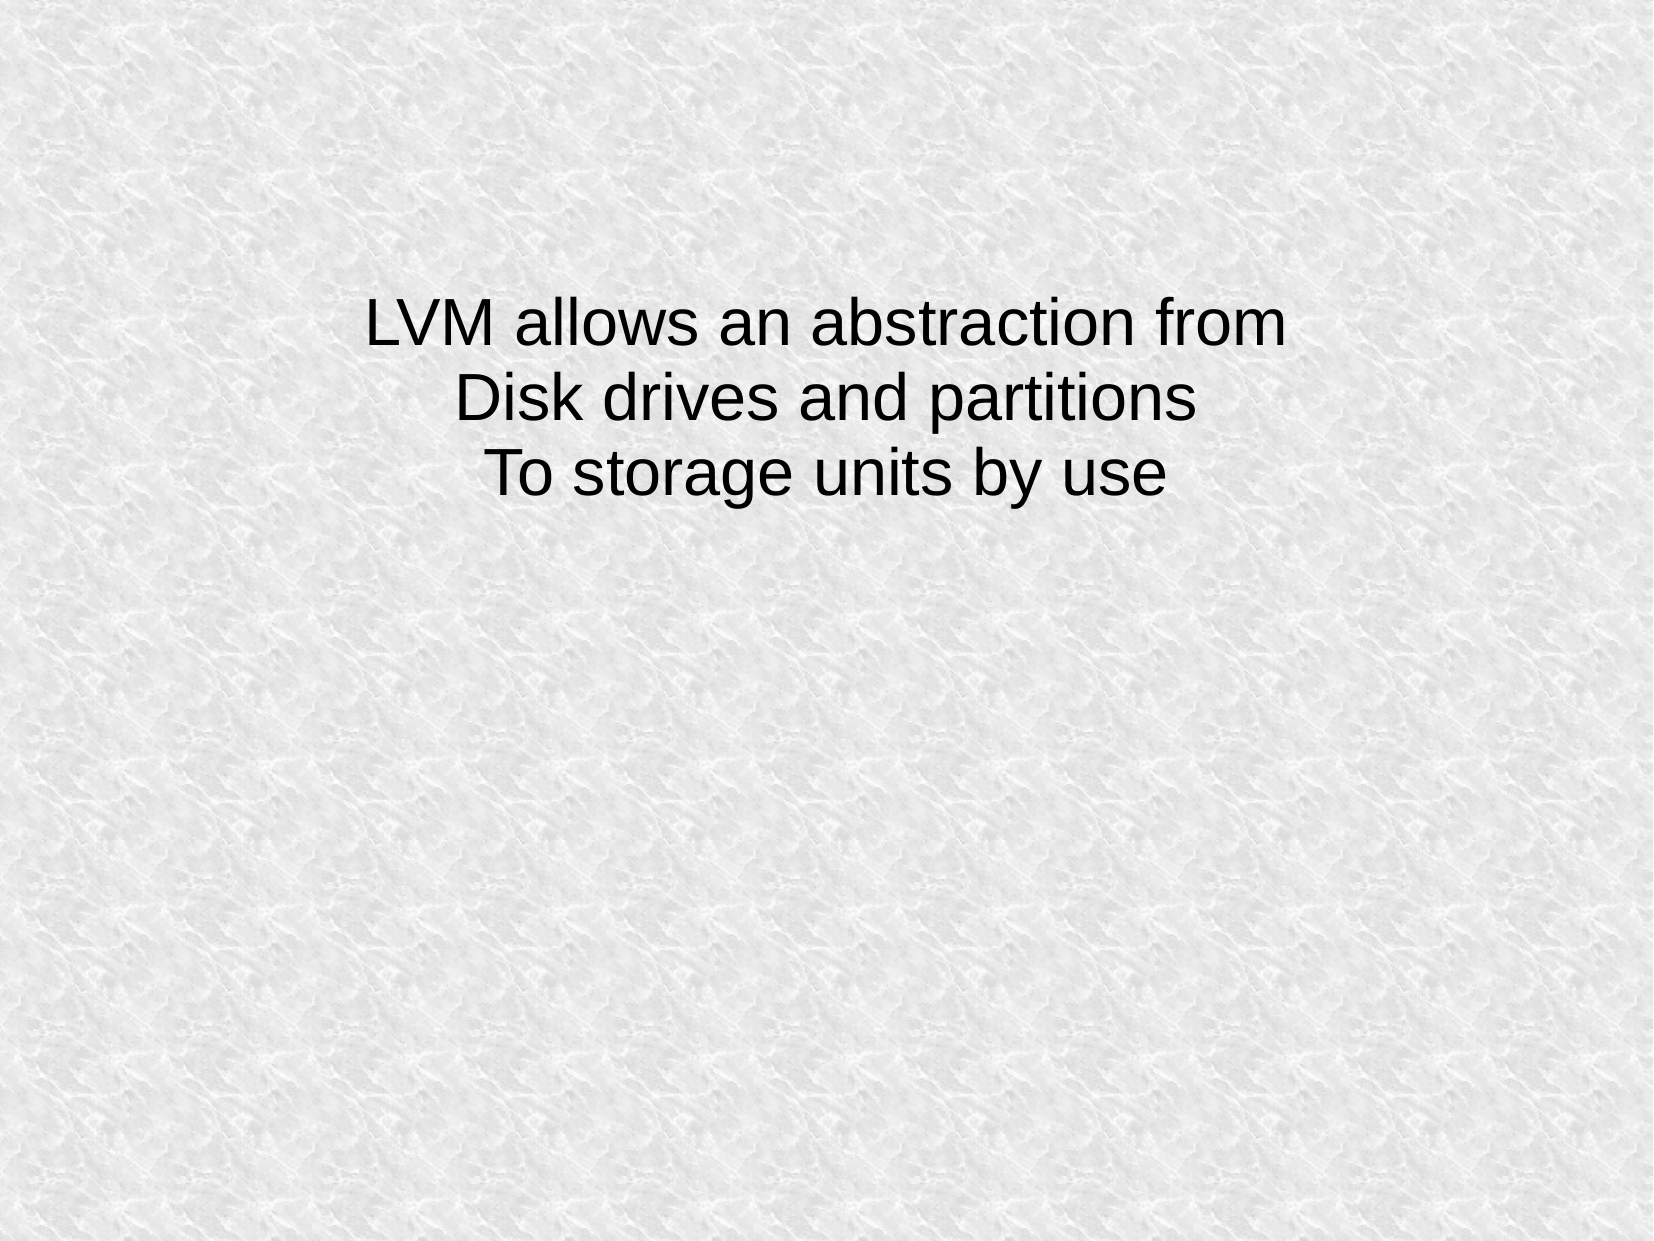

# LVM allows an abstraction from
Disk drives and partitions
To storage units by use